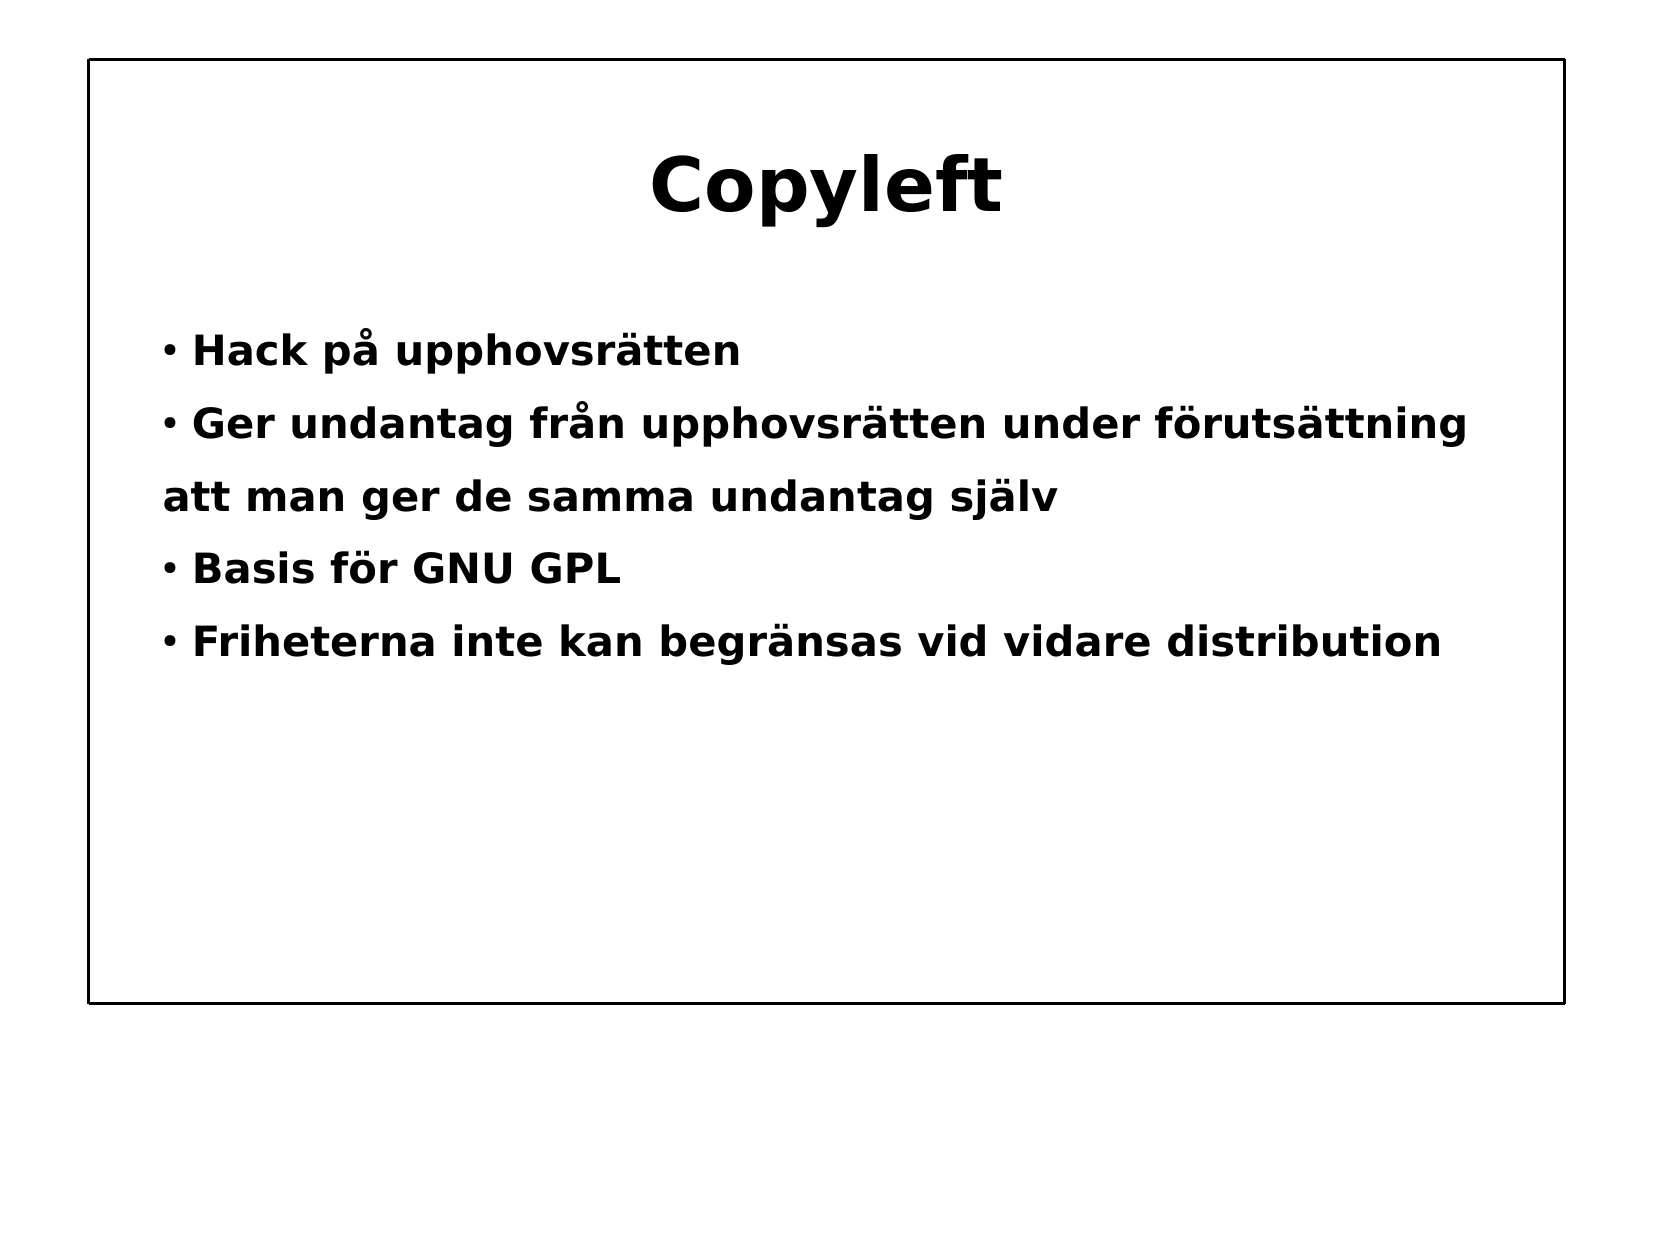

Copyleft
 Hack på upphovsrätten
 Ger undantag från upphovsrätten under förutsättning att man ger de samma undantag själv
 Basis för GNU GPL
 Friheterna inte kan begränsas vid vidare distribution